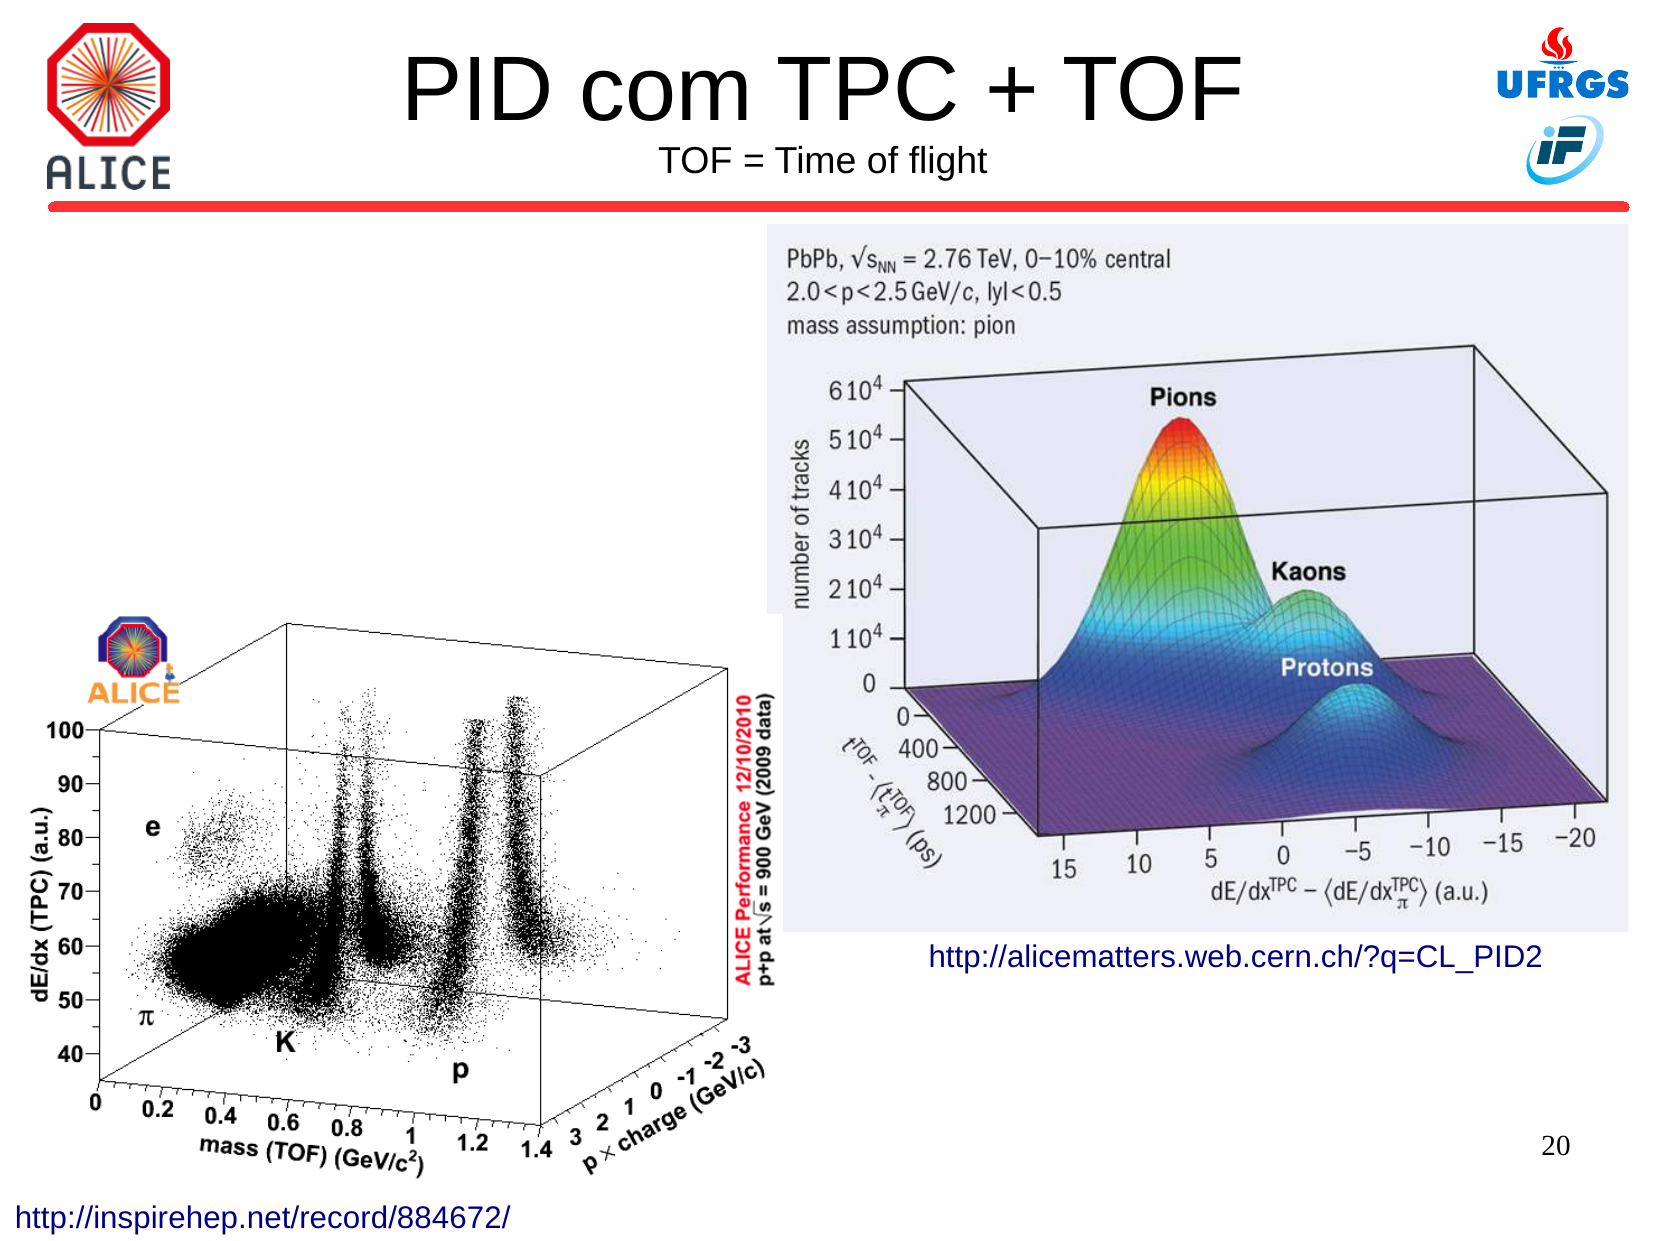

# PID com TPC + TOF TOF = Time of flight
http://alicematters.web.cern.ch/?q=CL_PID2
20
http://inspirehep.net/record/884672/